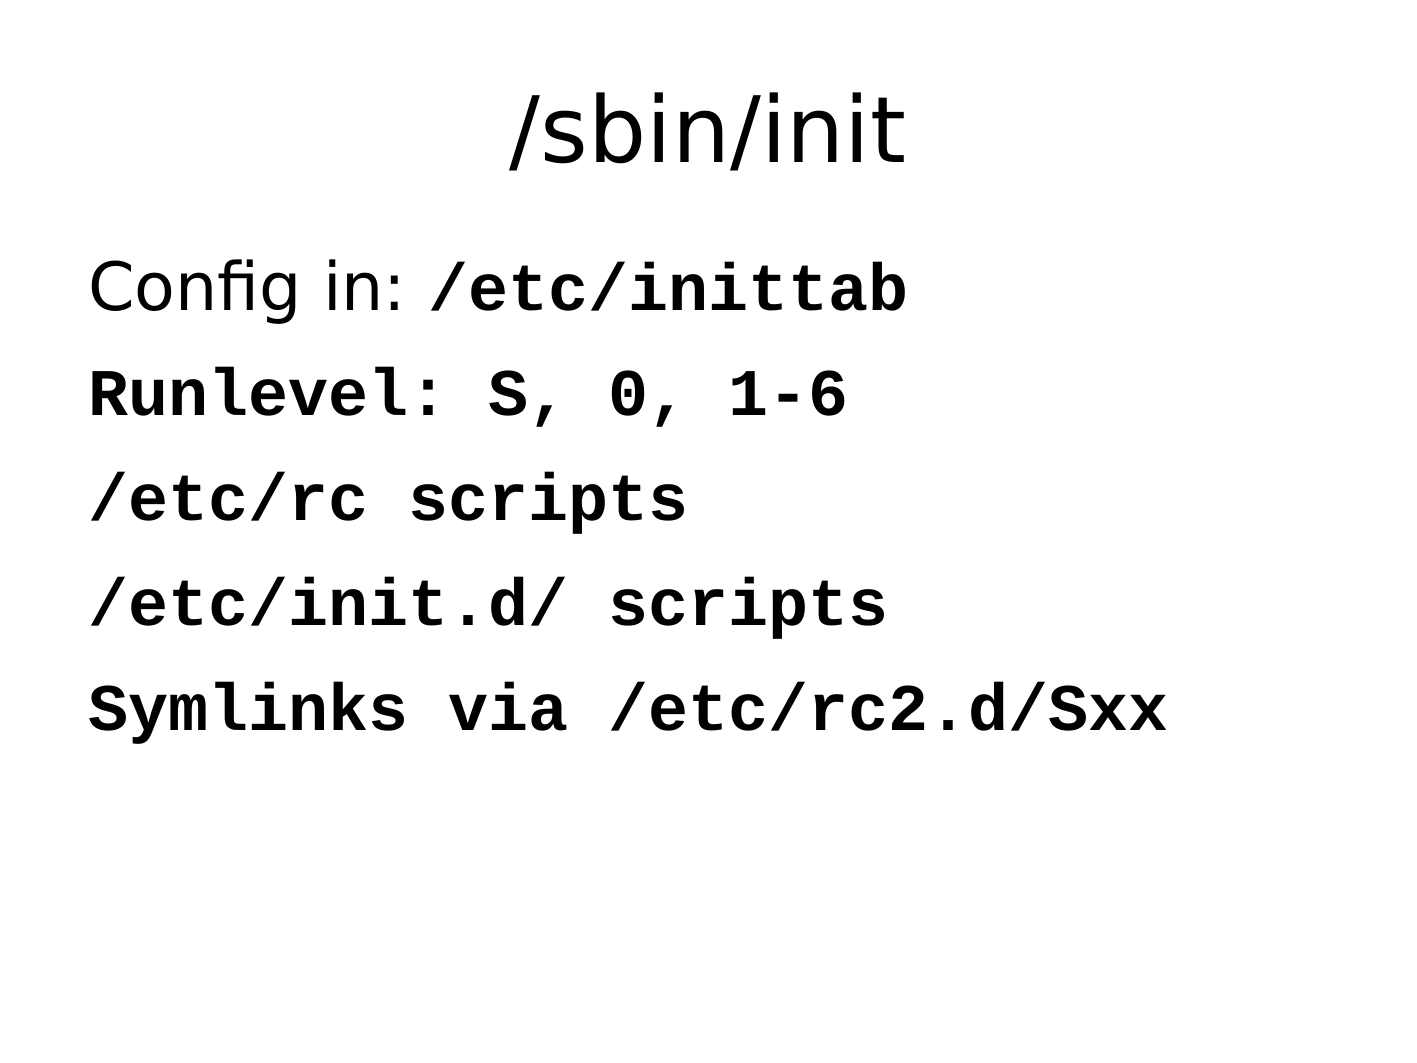

# /sbin/init
Config in: /etc/inittab
Runlevel: S, 0, 1-6
/etc/rc scripts
/etc/init.d/ scripts
Symlinks via /etc/rc2.d/Sxx